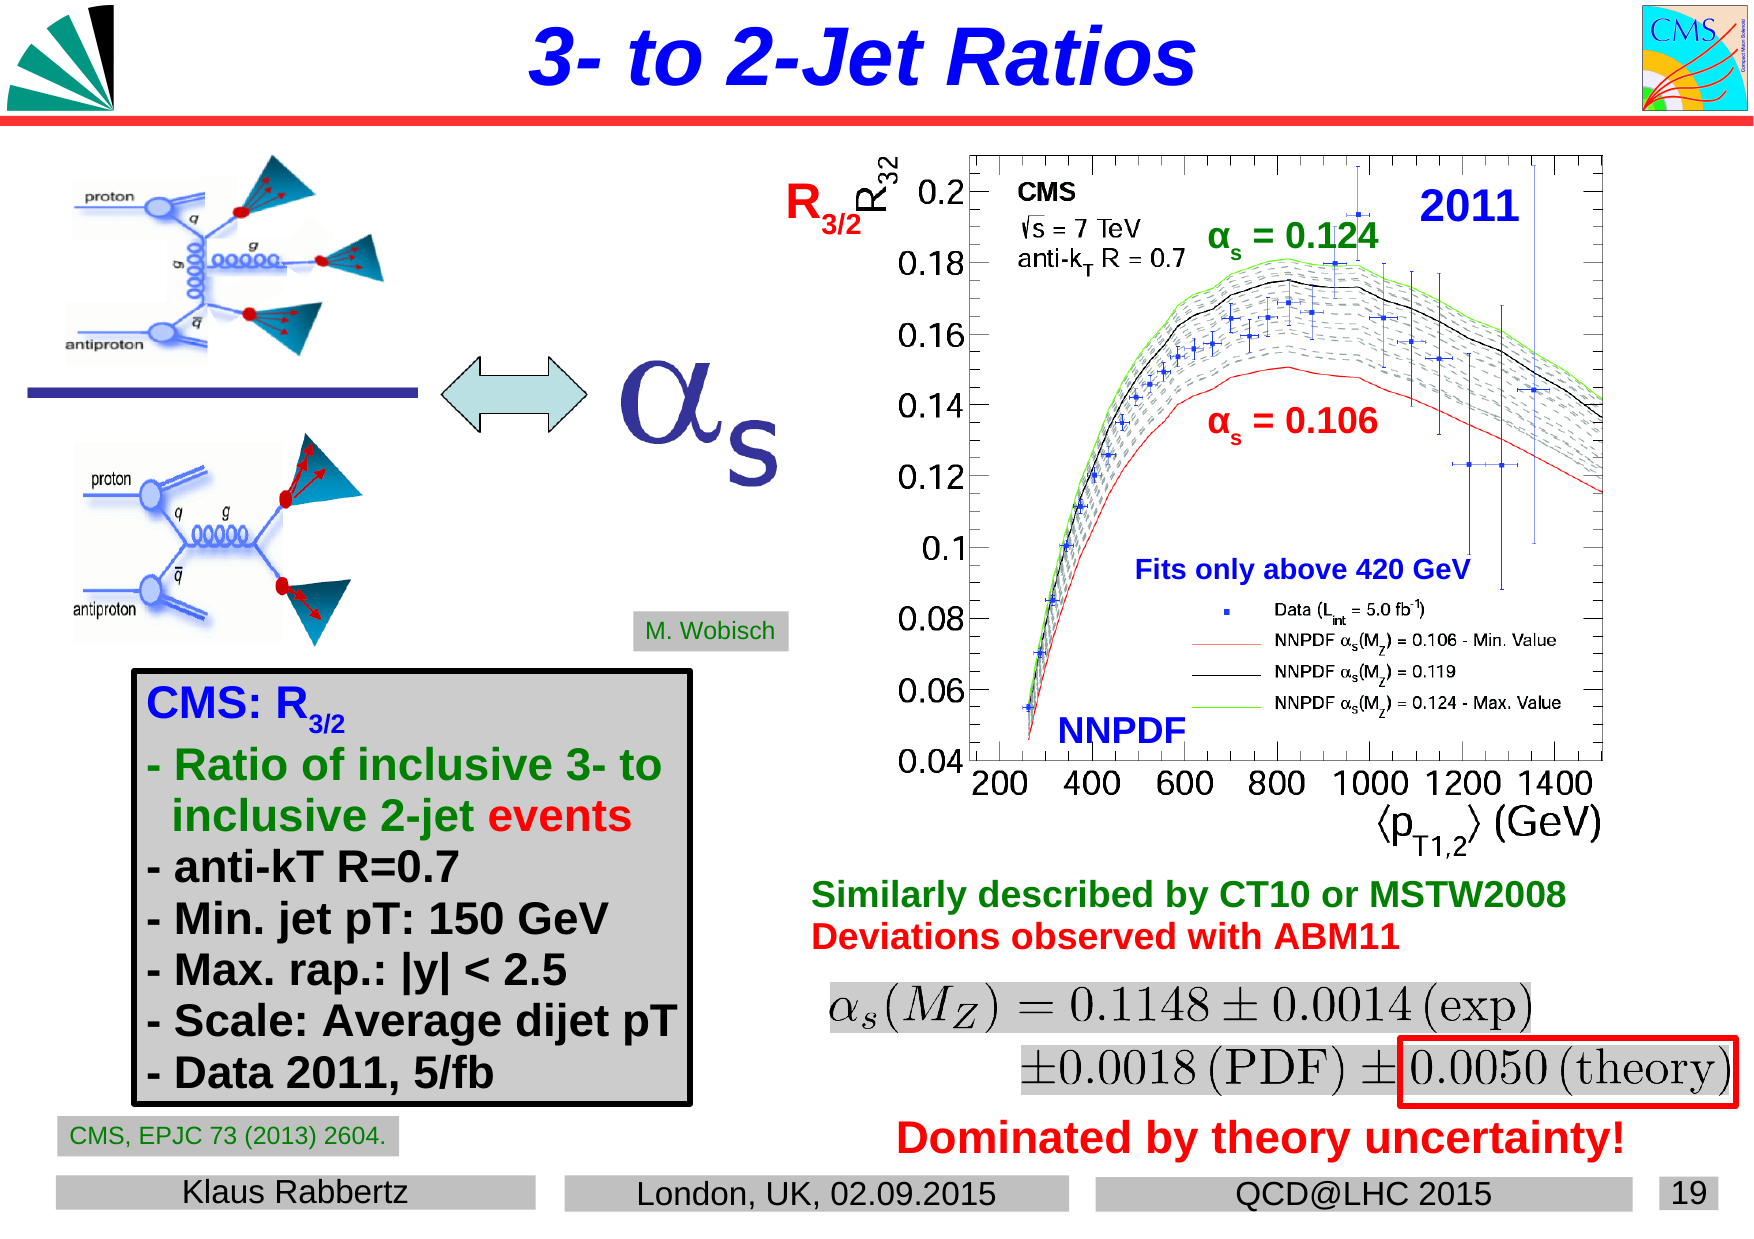

# 3- to 2-Jet Ratios
M. Wobisch
R3/2
2011
αs = 0.124
αs = 0.106
Fits only above 420 GeV
CMS: R3/2
- Ratio of inclusive 3- to
 inclusive 2-jet events
- anti-kT R=0.7
- Min. jet pT: 150 GeV
- Max. rap.: |y| < 2.5
- Scale: Average dijet pT
- Data 2011, 5/fb
NNPDF
Similarly described by CT10 or MSTW2008
Deviations observed with ABM11
Dominated by theory uncertainty!
CMS, EPJC 73 (2013) 2604.